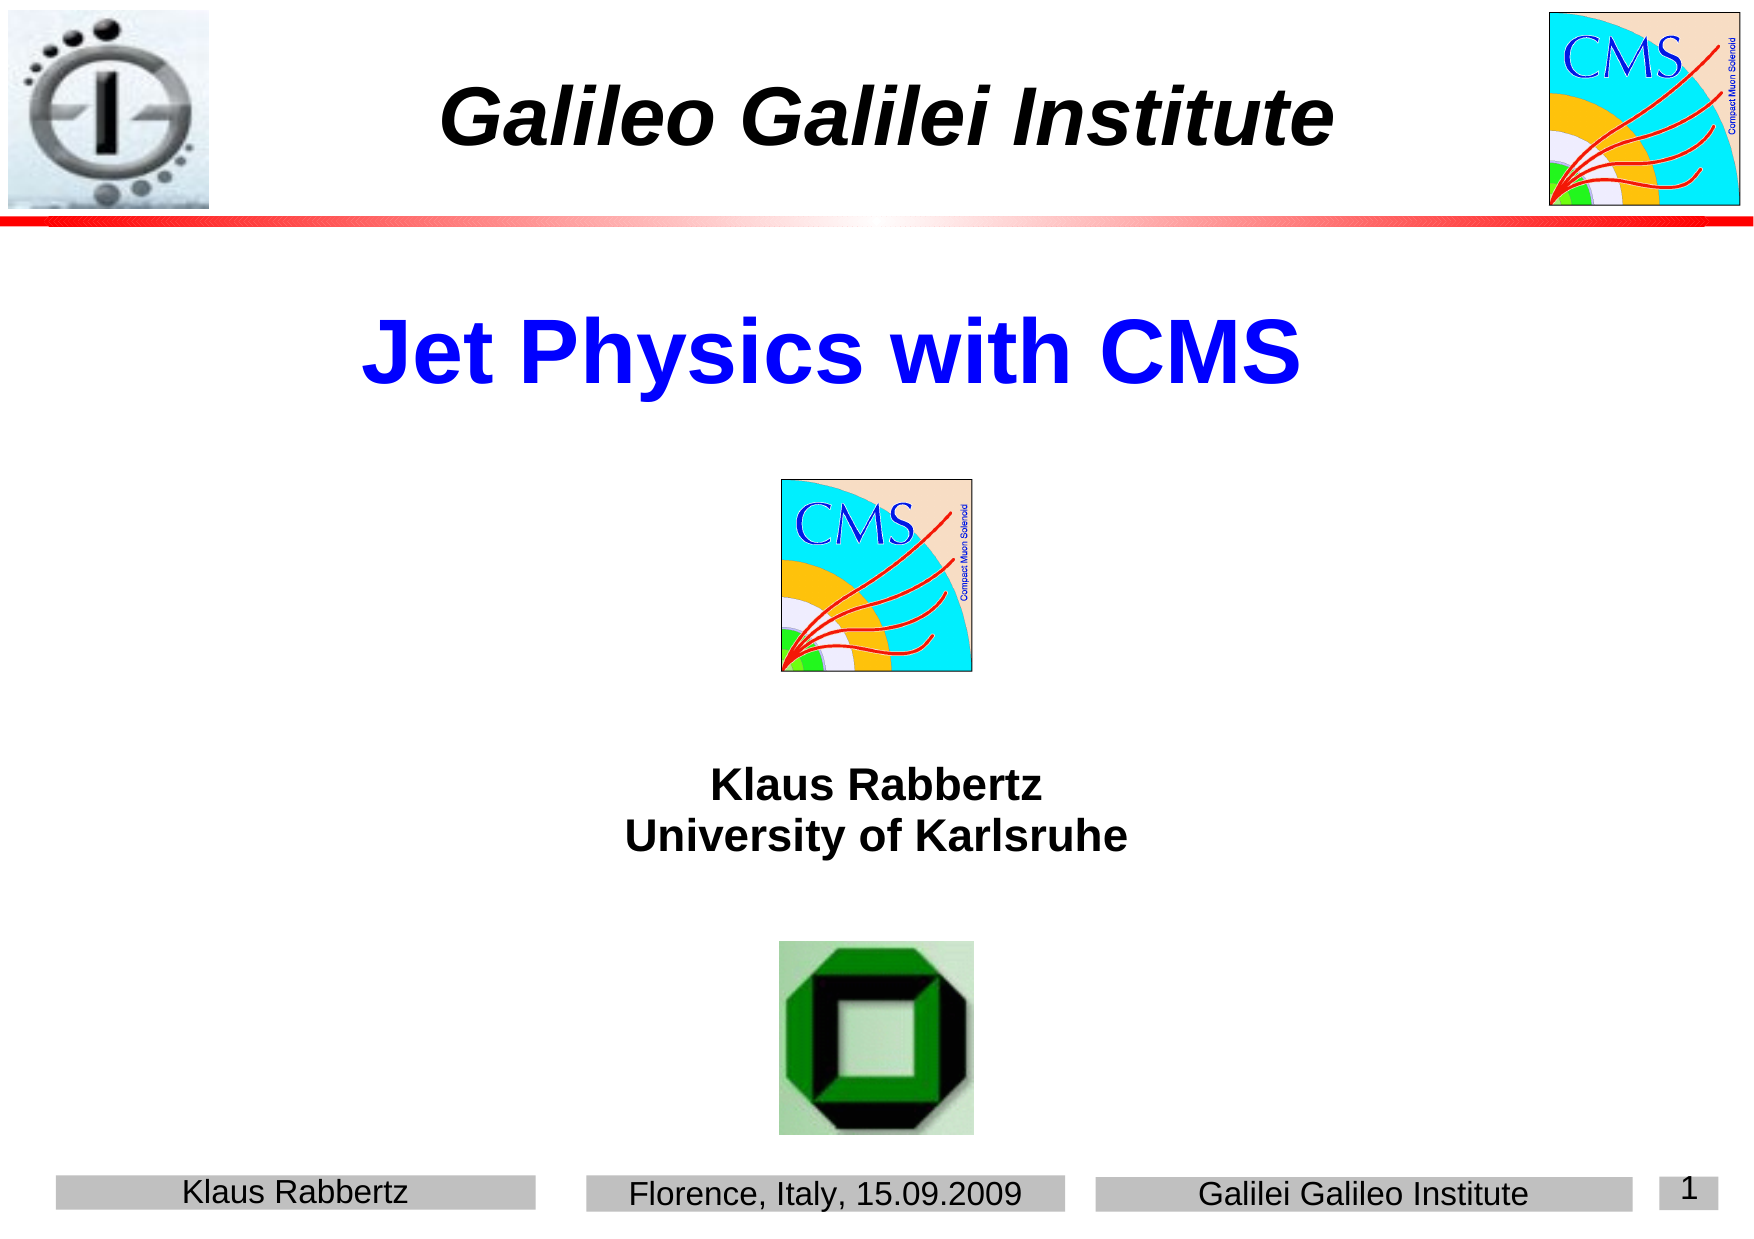

# Galileo Galilei Institute
Jet Physics with CMS
Klaus Rabbertz
University of Karlsruhe